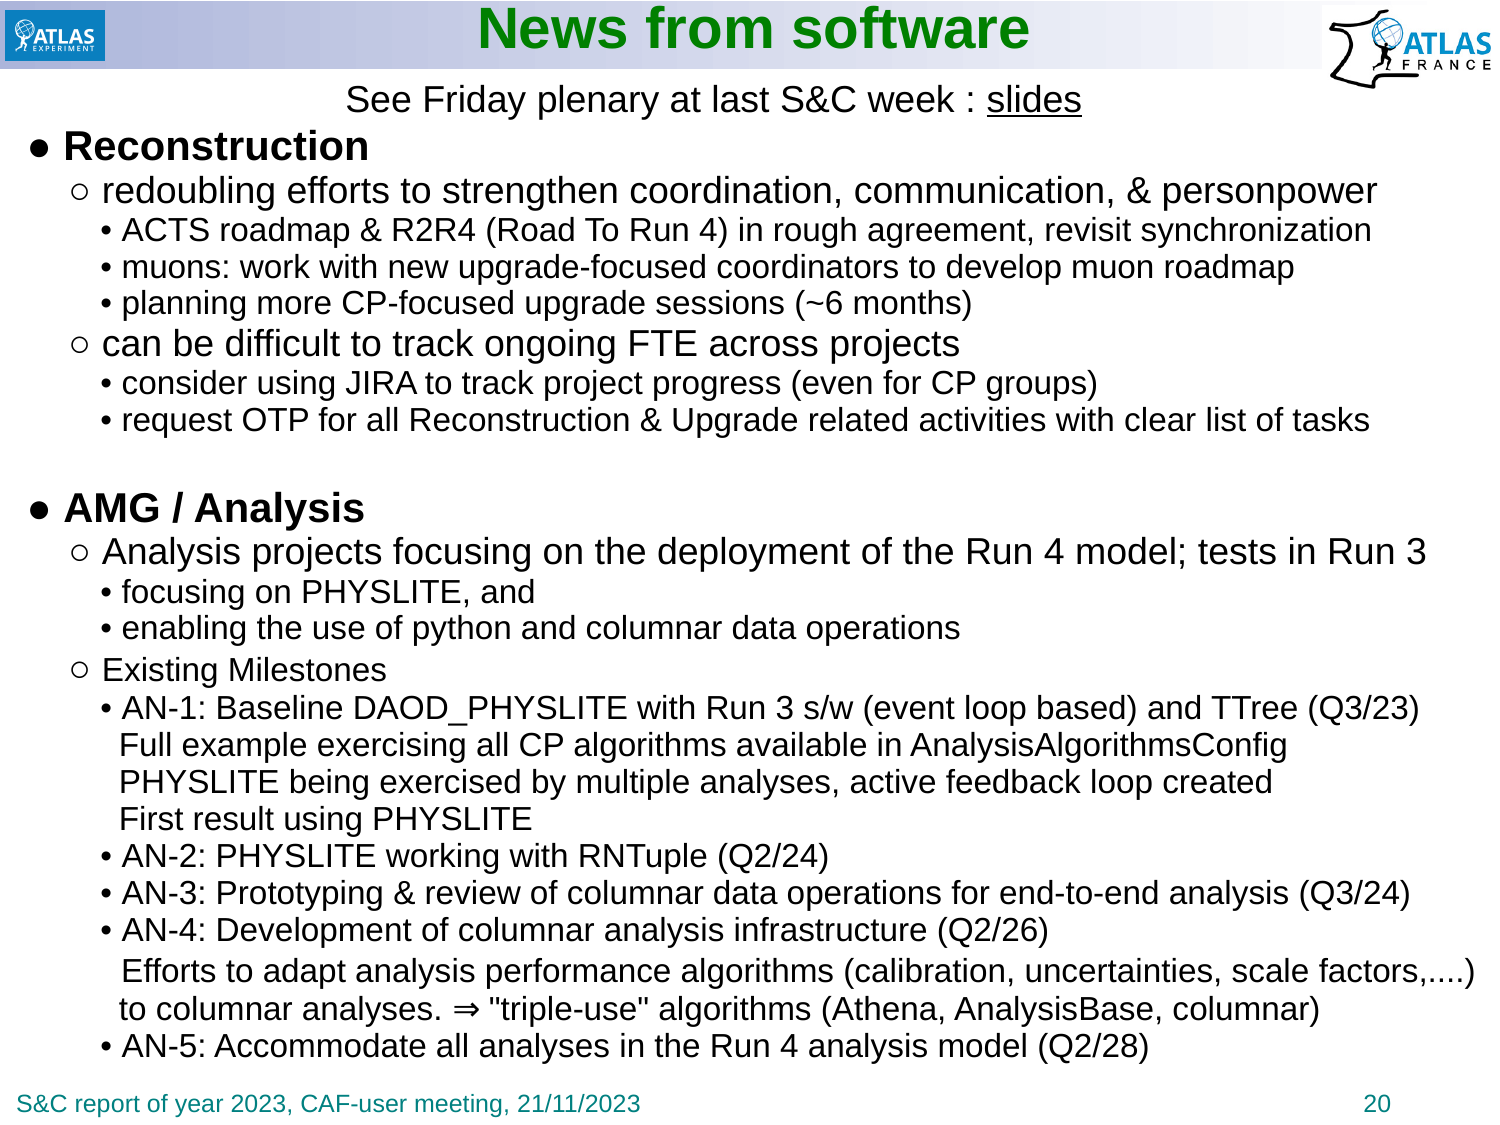

News from software
See Friday plenary at last S&C week : slides
● Reconstruction
 ○ redoubling efforts to strengthen coordination, communication, & personpower
 • ACTS roadmap & R2R4 (Road To Run 4) in rough agreement, revisit synchronization
 • muons: work with new upgrade-focused coordinators to develop muon roadmap
 • planning more CP-focused upgrade sessions (~6 months)
 ○ can be difficult to track ongoing FTE across projects
 • consider using JIRA to track project progress (even for CP groups)
 • request OTP for all Reconstruction & Upgrade related activities with clear list of tasks
● AMG / Analysis
 ○ Analysis projects focusing on the deployment of the Run 4 model; tests in Run 3
 • focusing on PHYSLITE, and
 • enabling the use of python and columnar data operations
 ○ Existing Milestones
 • AN-1: Baseline DAOD_PHYSLITE with Run 3 s/w (event loop based) and TTree (Q3/23)
 Full example exercising all CP algorithms available in AnalysisAlgorithmsConfig
 PHYSLITE being exercised by multiple analyses, active feedback loop created
 First result using PHYSLITE
 • AN-2: PHYSLITE working with RNTuple (Q2/24)
 • AN-3: Prototyping & review of columnar data operations for end-to-end analysis (Q3/24)
 • AN-4: Development of columnar analysis infrastructure (Q2/26)
 Efforts to adapt analysis performance algorithms (calibration, uncertainties, scale factors,....) to columnar analyses. ⇒ "triple-use" algorithms (Athena, AnalysisBase, columnar)
 • AN-5: Accommodate all analyses in the Run 4 analysis model (Q2/28)